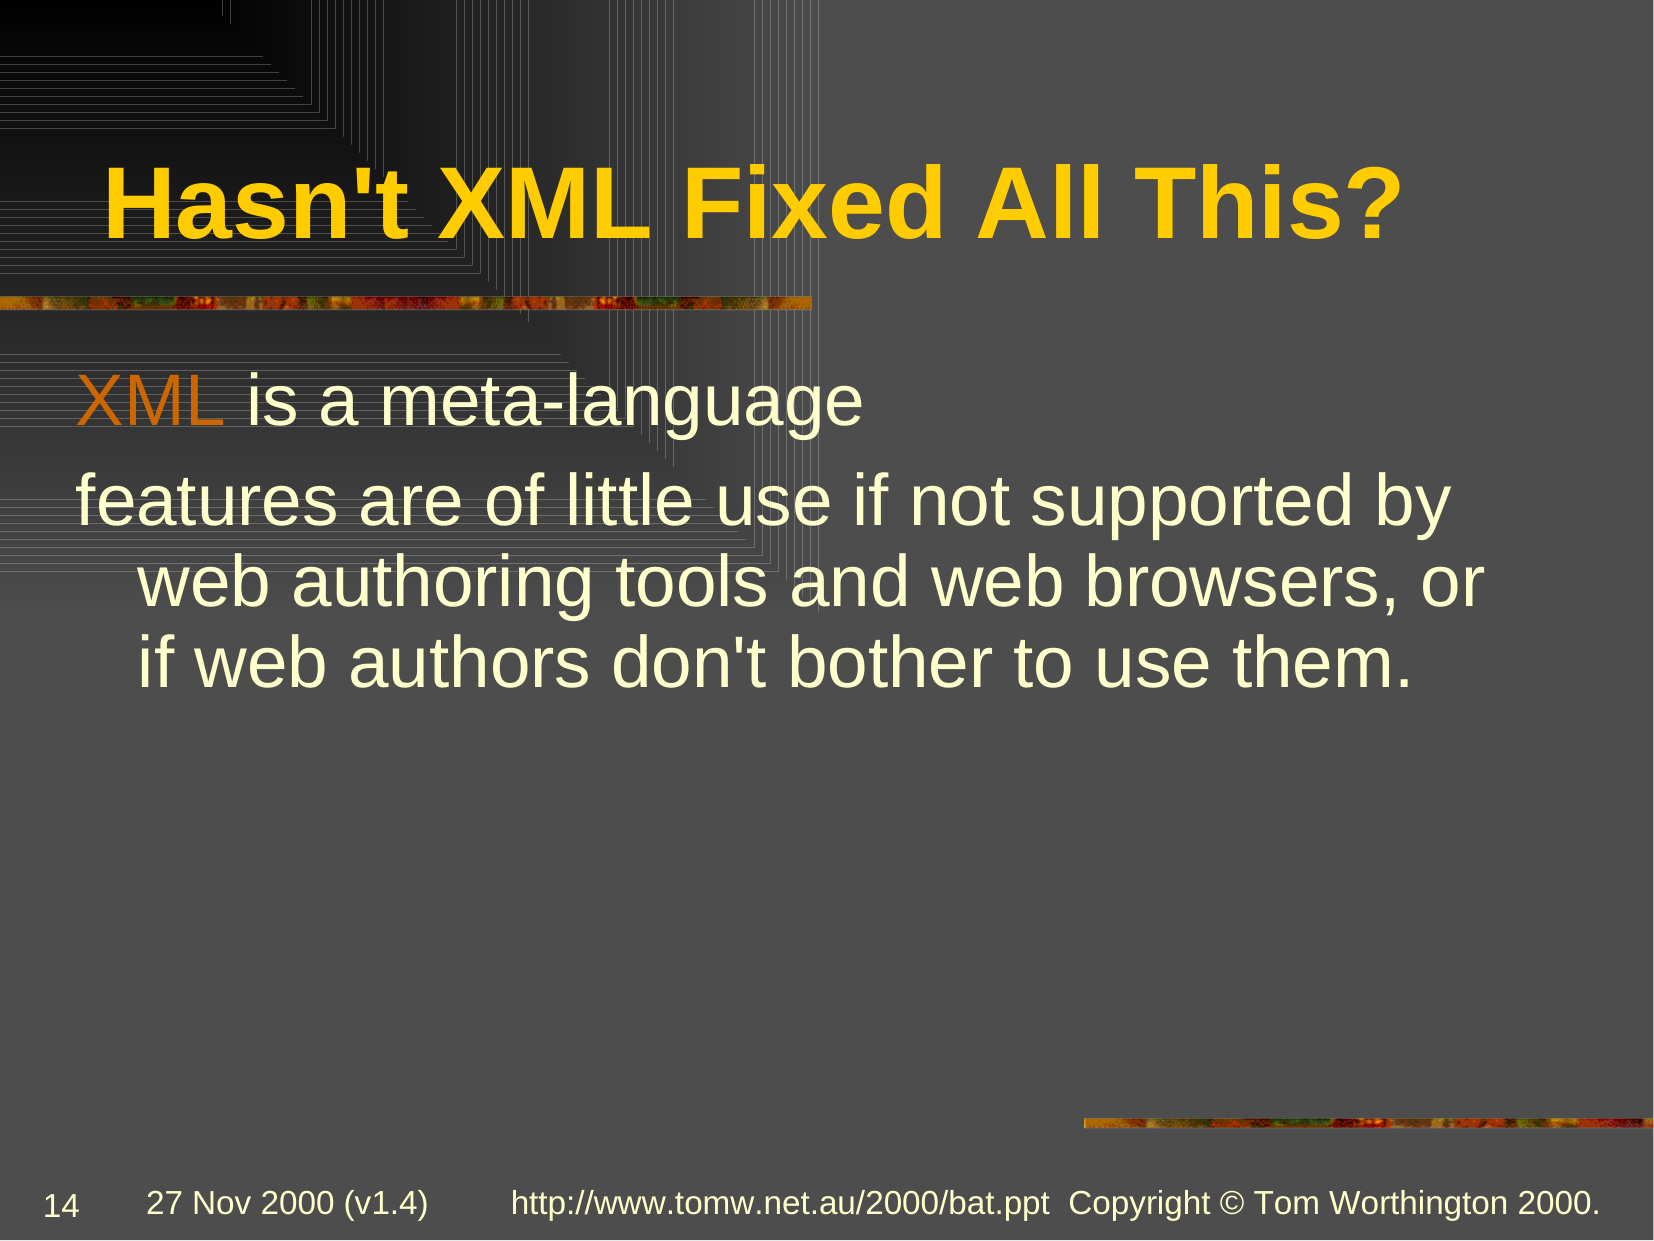

# Hasn't XML Fixed All This?
XML is a meta-language
features are of little use if not supported by web authoring tools and web browsers, or if web authors don't bother to use them.
27 Nov 2000 (v1.4)
http://www.tomw.net.au/2000/bat.ppt Copyright © Tom Worthington 2000.
14